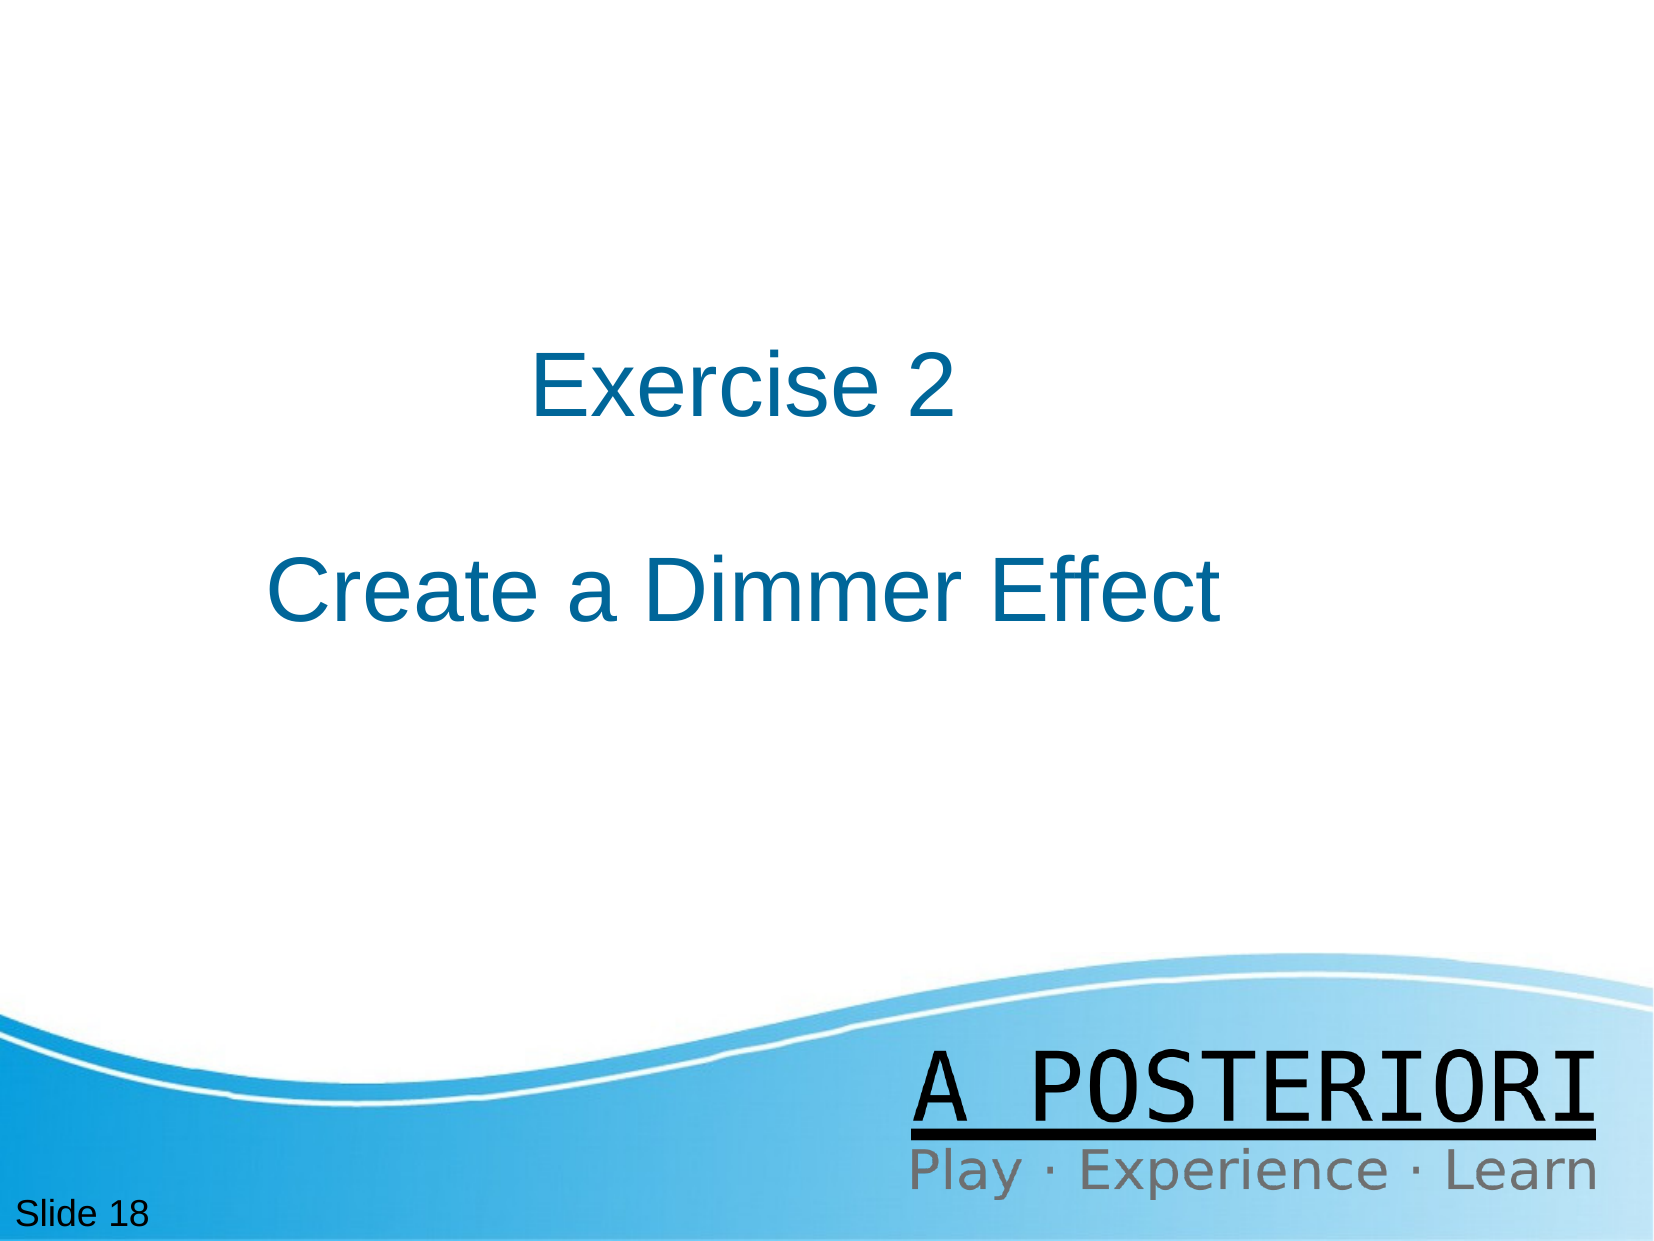

# Exercise 2 Create a Dimmer Effect